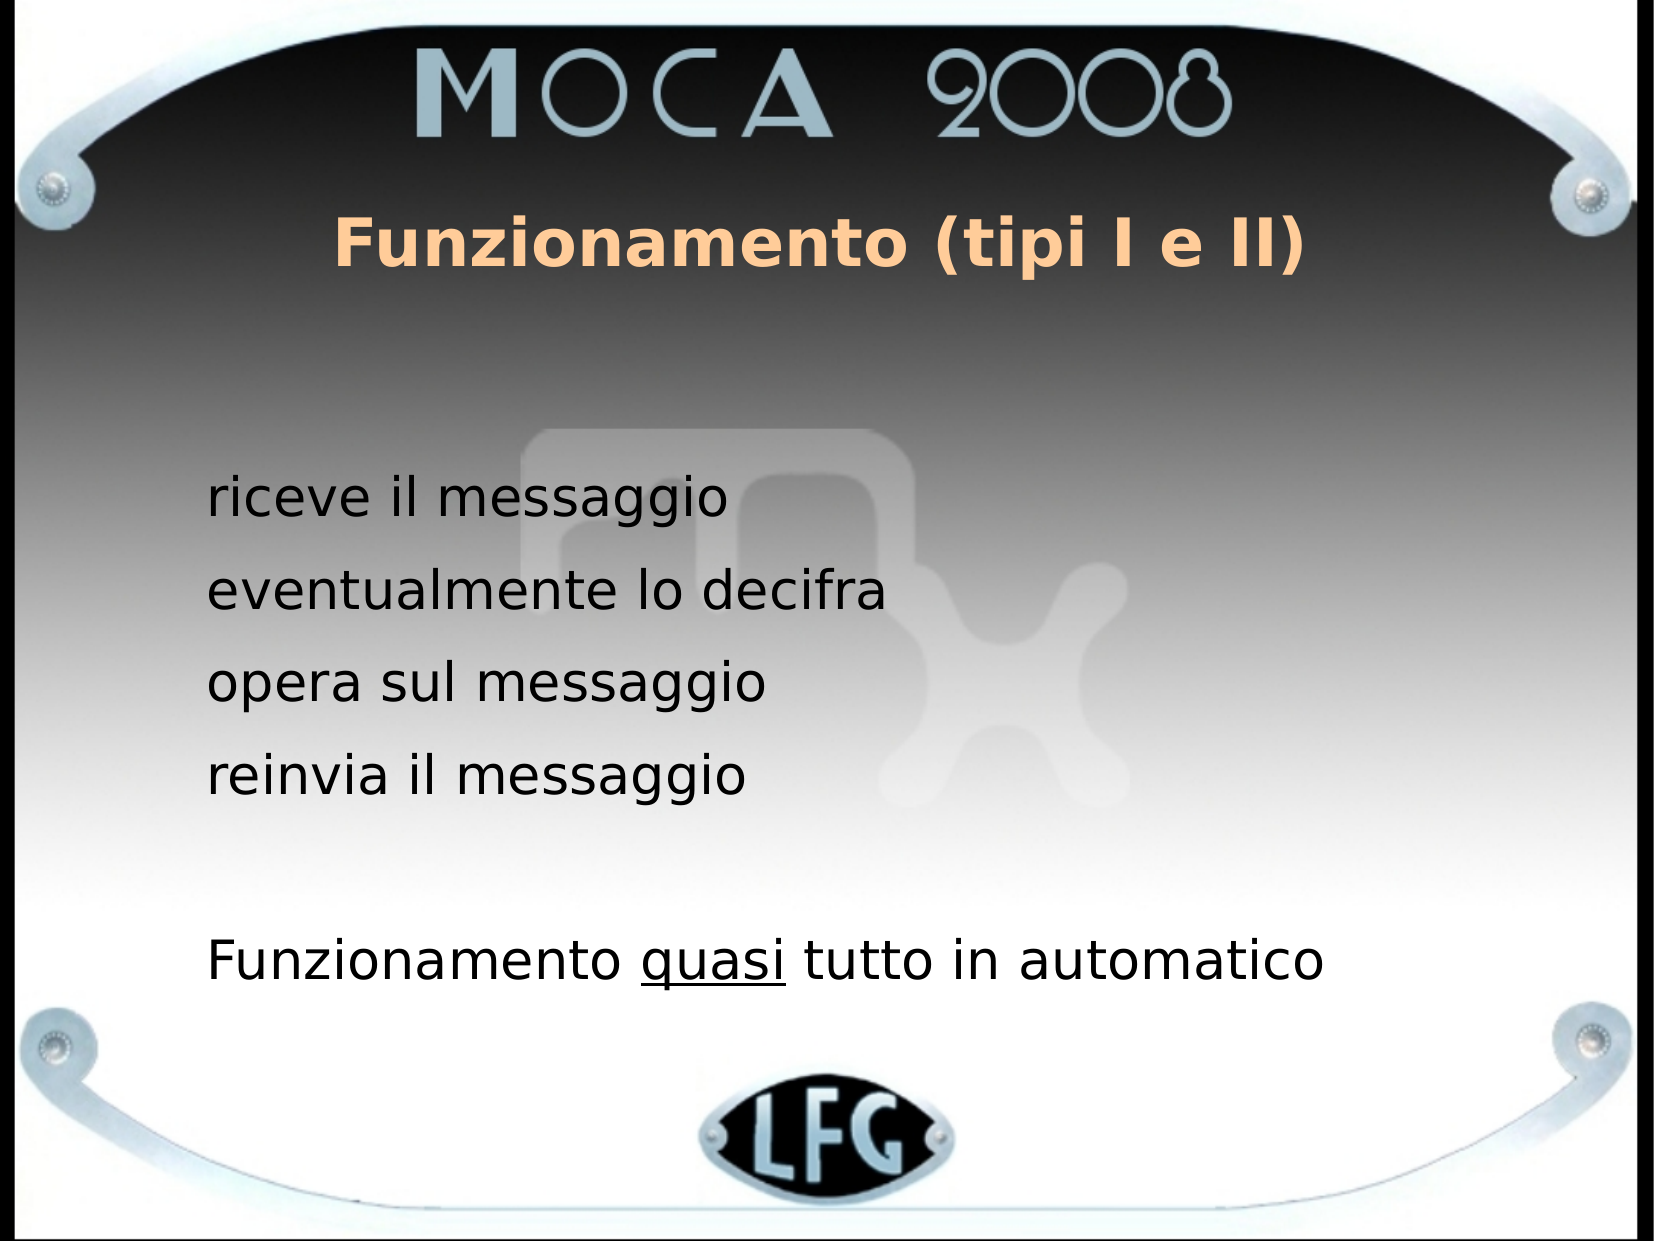

# Funzionamento (tipi I e II)
riceve il messaggio
eventualmente lo decifra
opera sul messaggio
reinvia il messaggio
Funzionamento quasi tutto in automatico